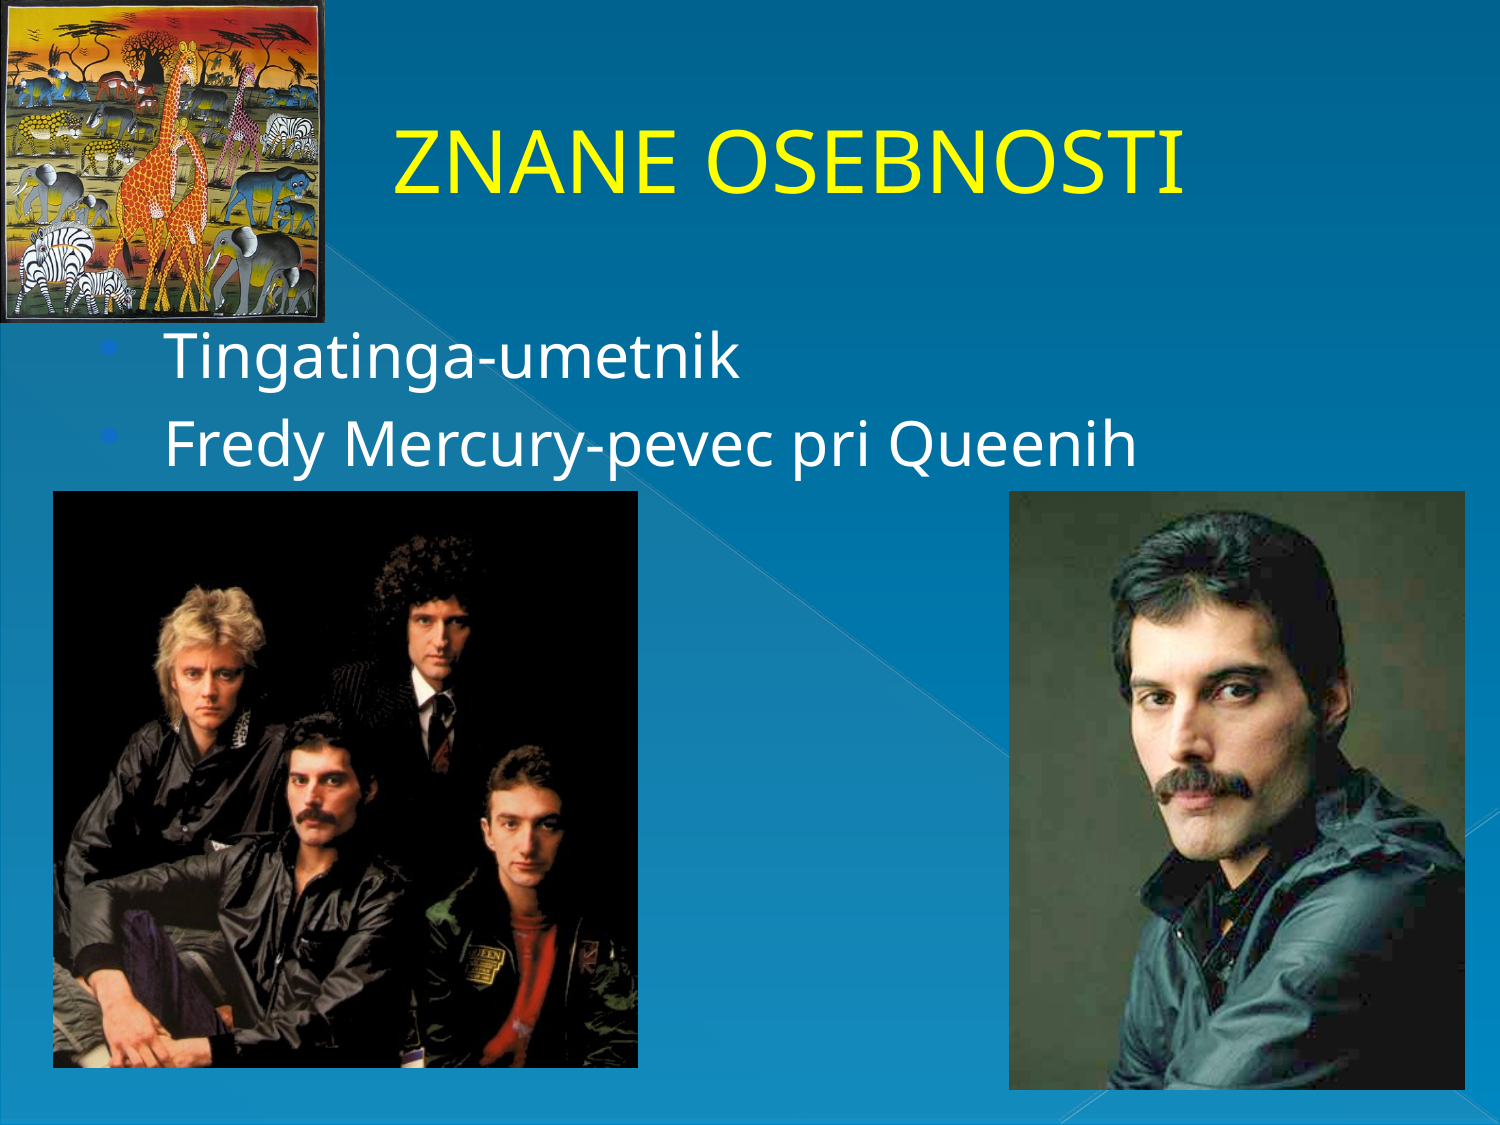

# ZNANE OSEBNOSTI
Tingatinga-umetnik
Fredy Mercury-pevec pri Queenih